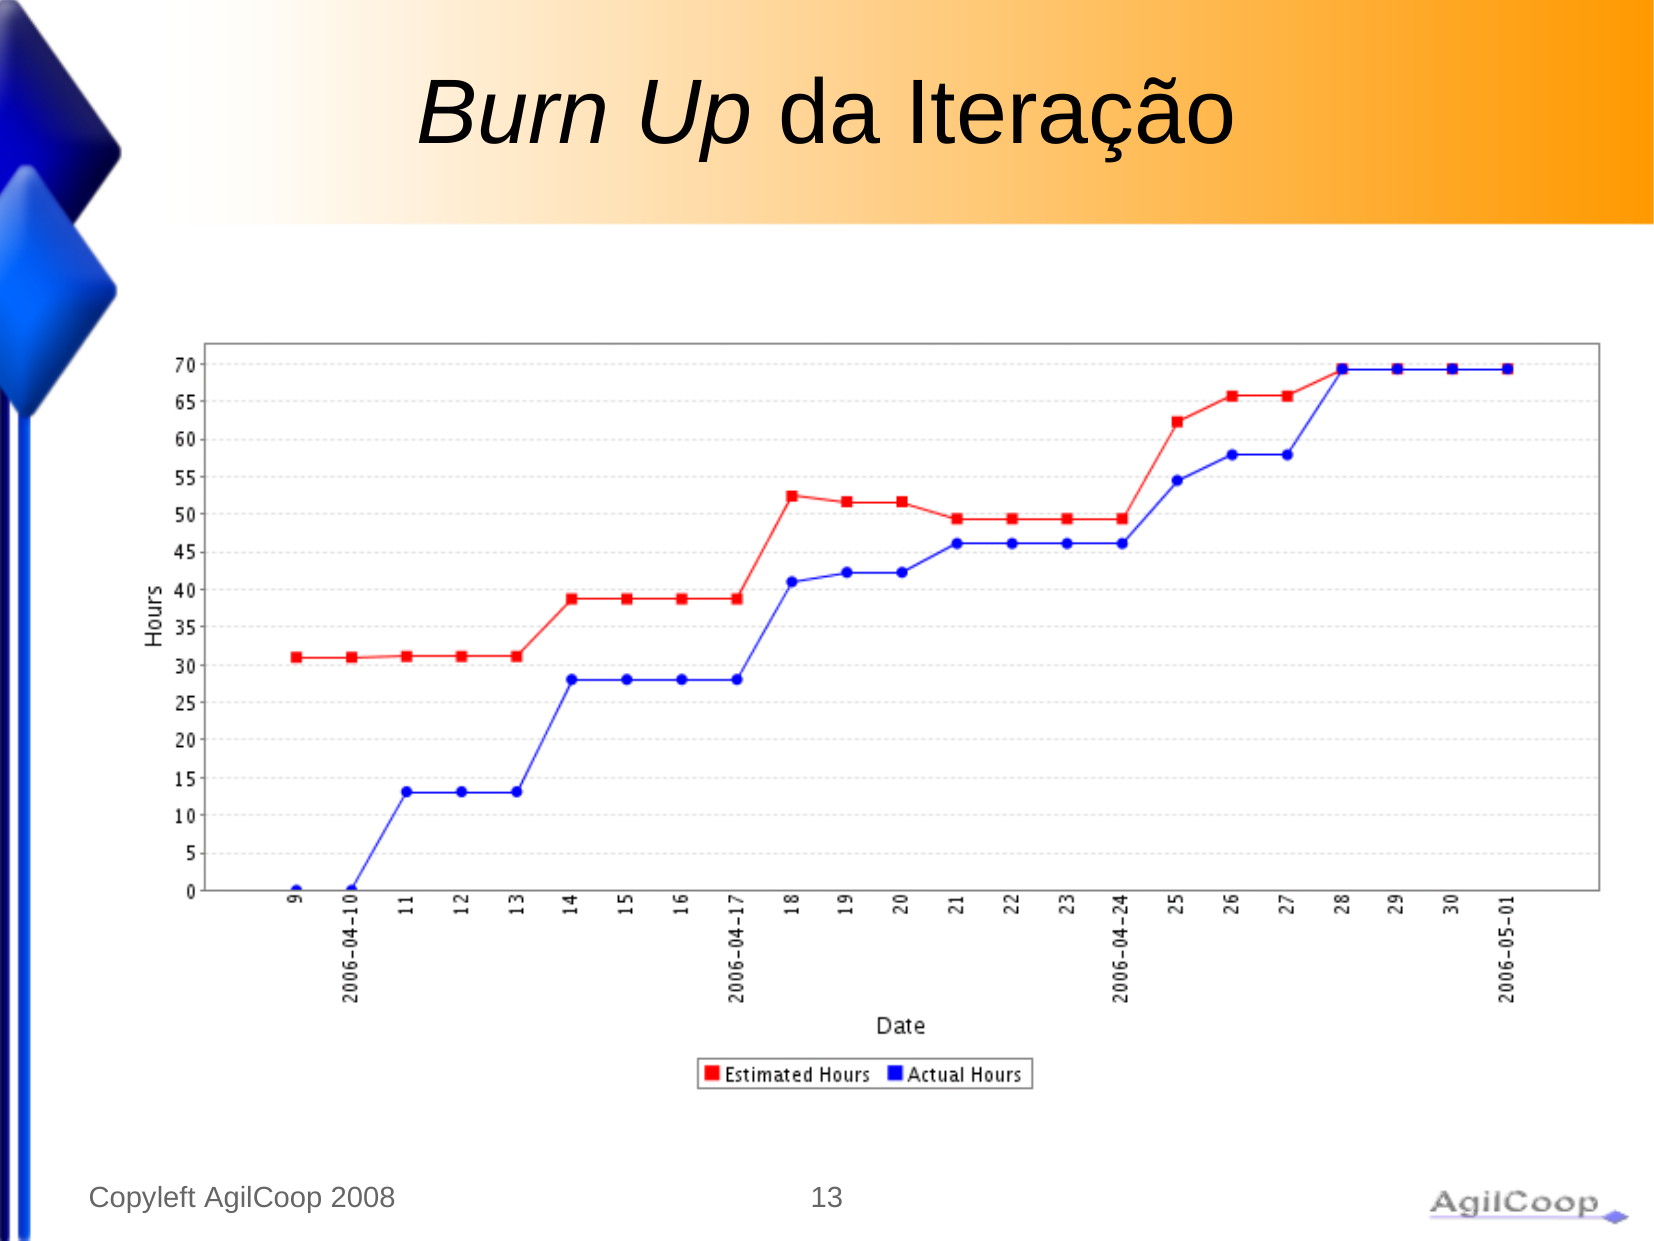

# Burn Up da Iteração
Copyleft AgilCoop 2008
13